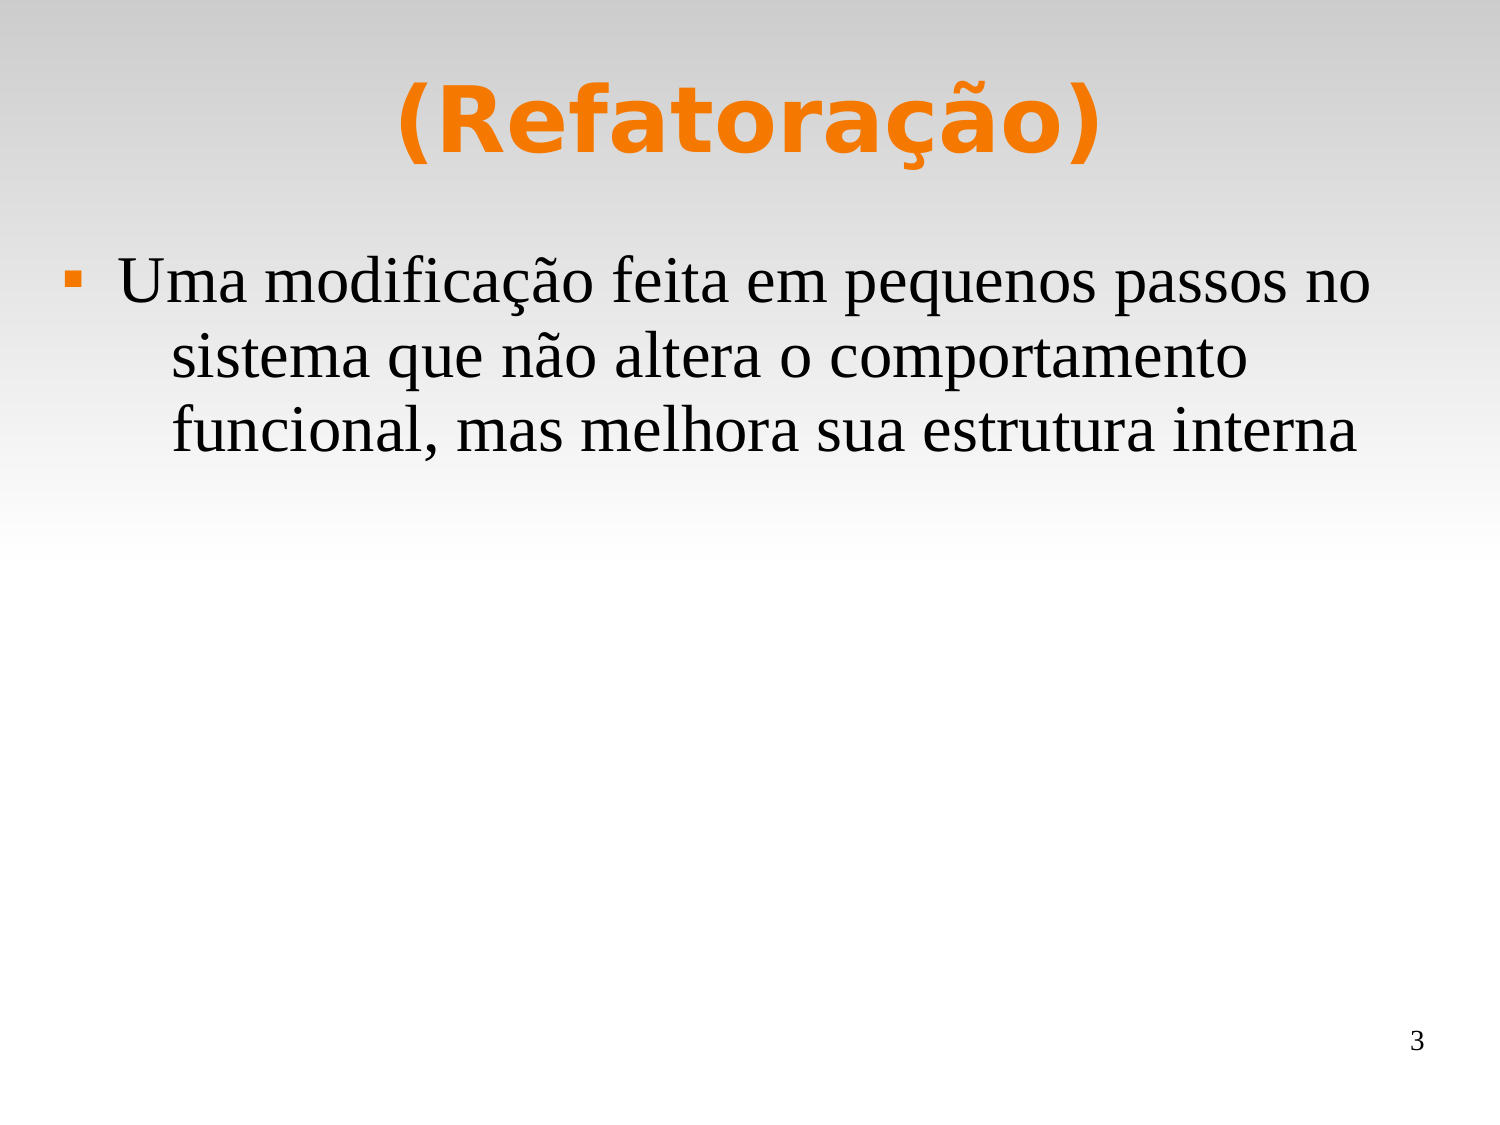

# (Refatoração)‏
Uma modificação feita em pequenos passos no sistema que não altera o comportamento funcional, mas melhora sua estrutura interna
3